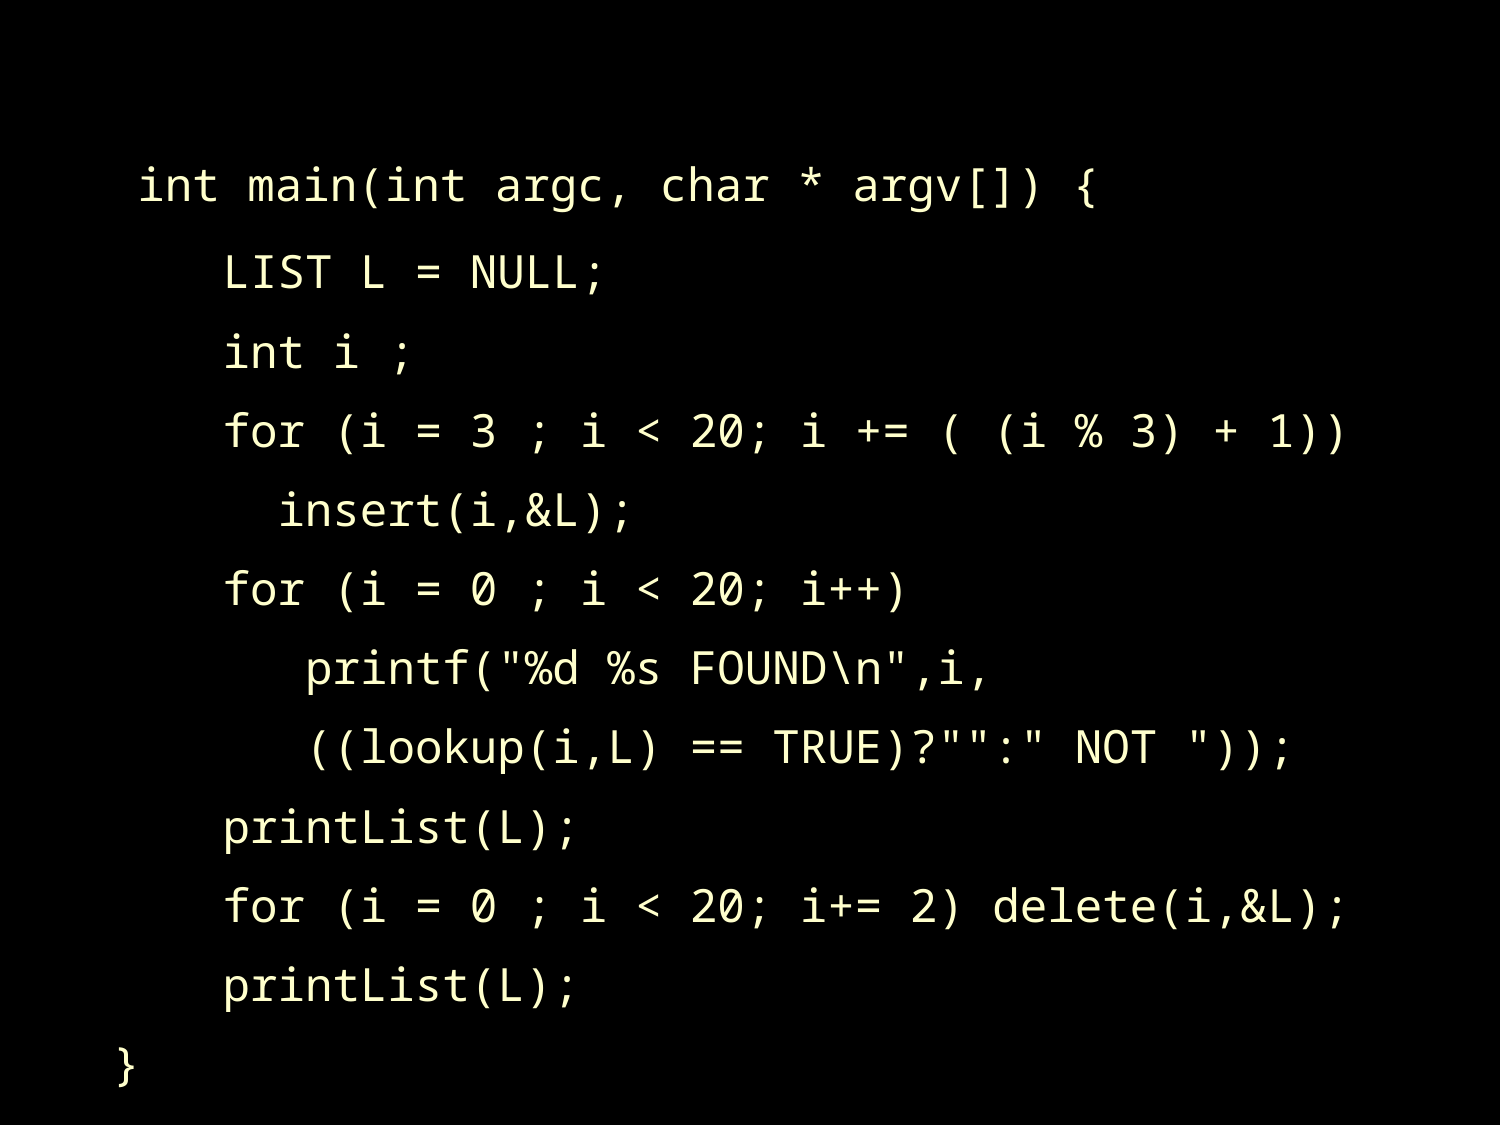

# int main(int argc, char * argv[]) {
 LIST L = NULL;
 int i ;
 for (i = 3 ; i < 20; i += ( (i % 3) + 1))
 insert(i,&L);
 for (i = 0 ; i < 20; i++)
 printf("%d %s FOUND\n",i,
 ((lookup(i,L) == TRUE)?"":" NOT "));
 printList(L);
 for (i = 0 ; i < 20; i+= 2) delete(i,&L);
 printList(L);
}